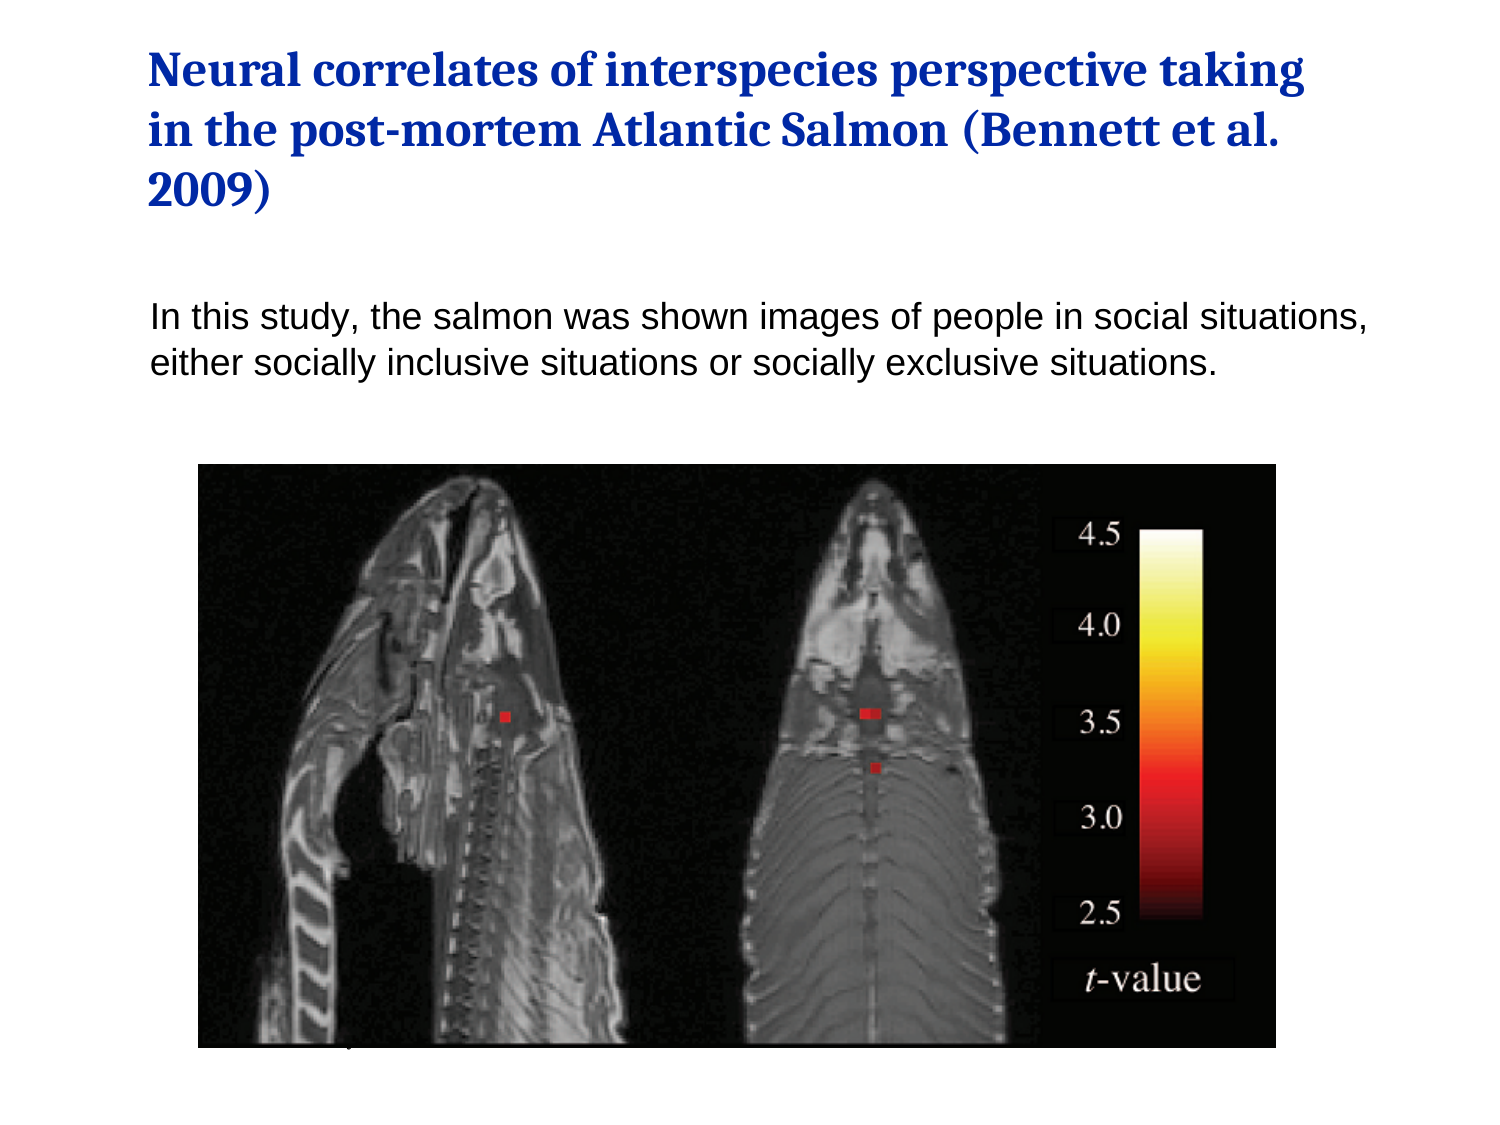

# Neural correlates of interspecies perspective taking in the post-mortem Atlantic Salmon (Bennett et al. 2009)
In this study, the salmon was shown images of people in social situations, either socially inclusive situations or socially exclusive situations.